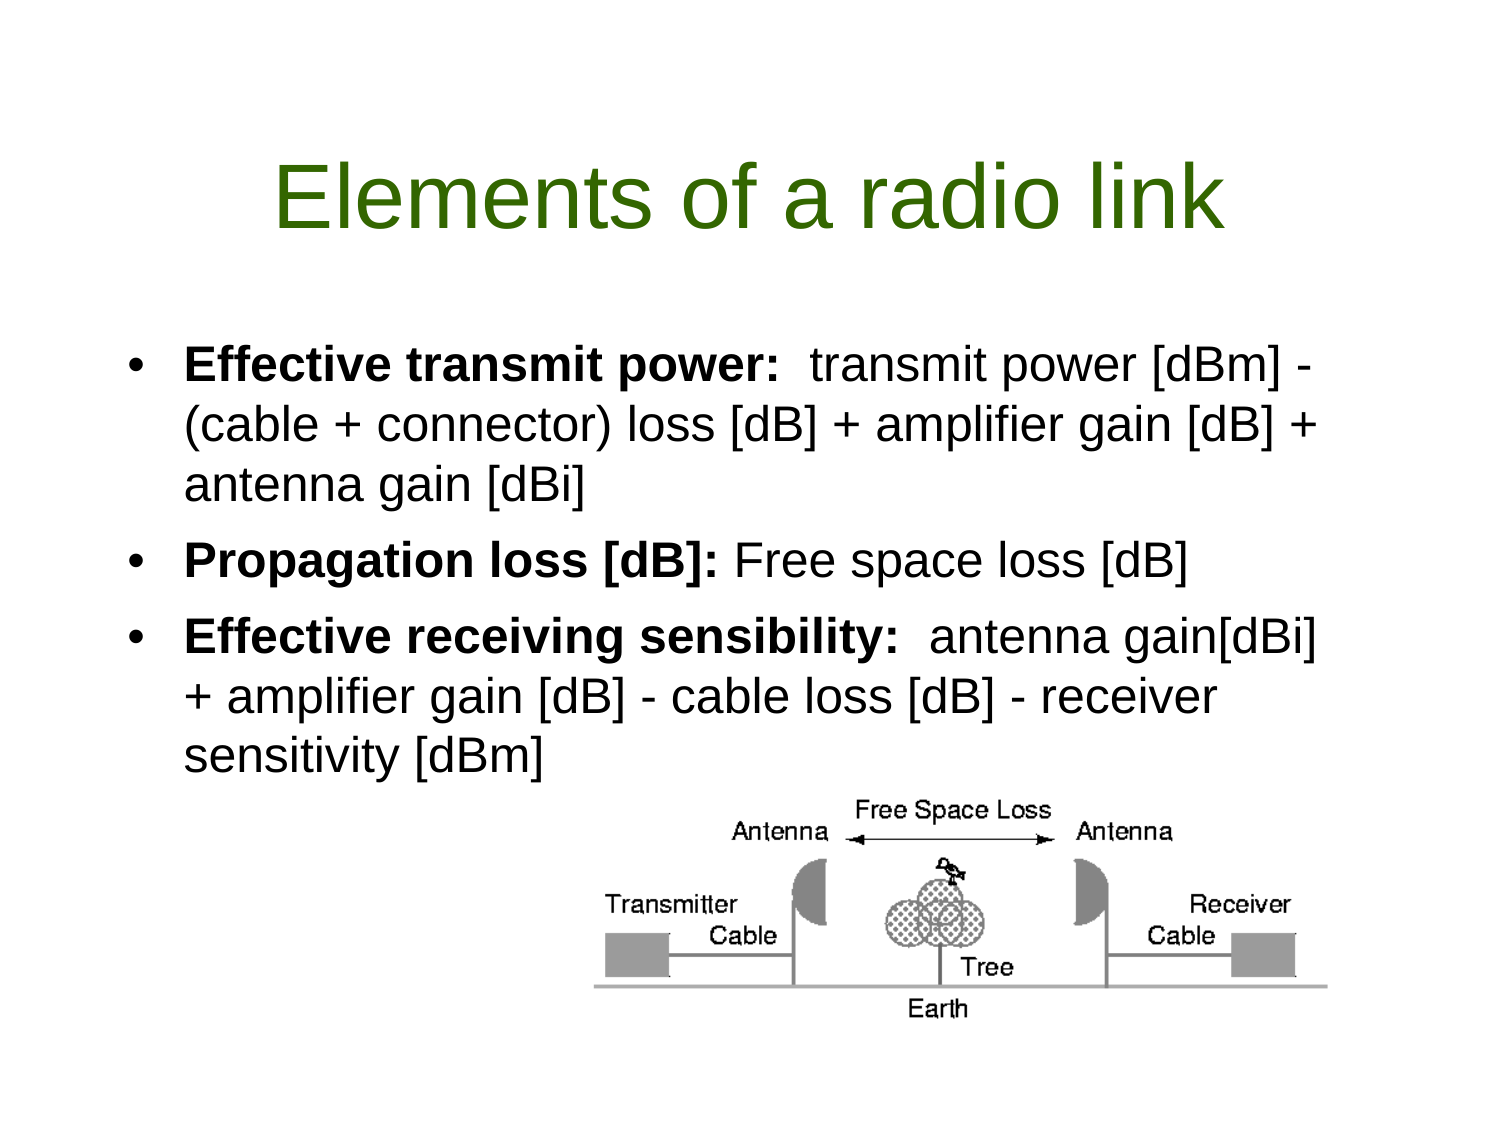

# Elements of a radio link
Effective transmit power: transmit power [dBm] - (cable + connector) loss [dB] + amplifier gain [dB] + antenna gain [dBi]
Propagation loss [dB]: Free space loss [dB]
Effective receiving sensibility: antenna gain[dBi] + amplifier gain [dB] - cable loss [dB] - receiver sensitivity [dBm]